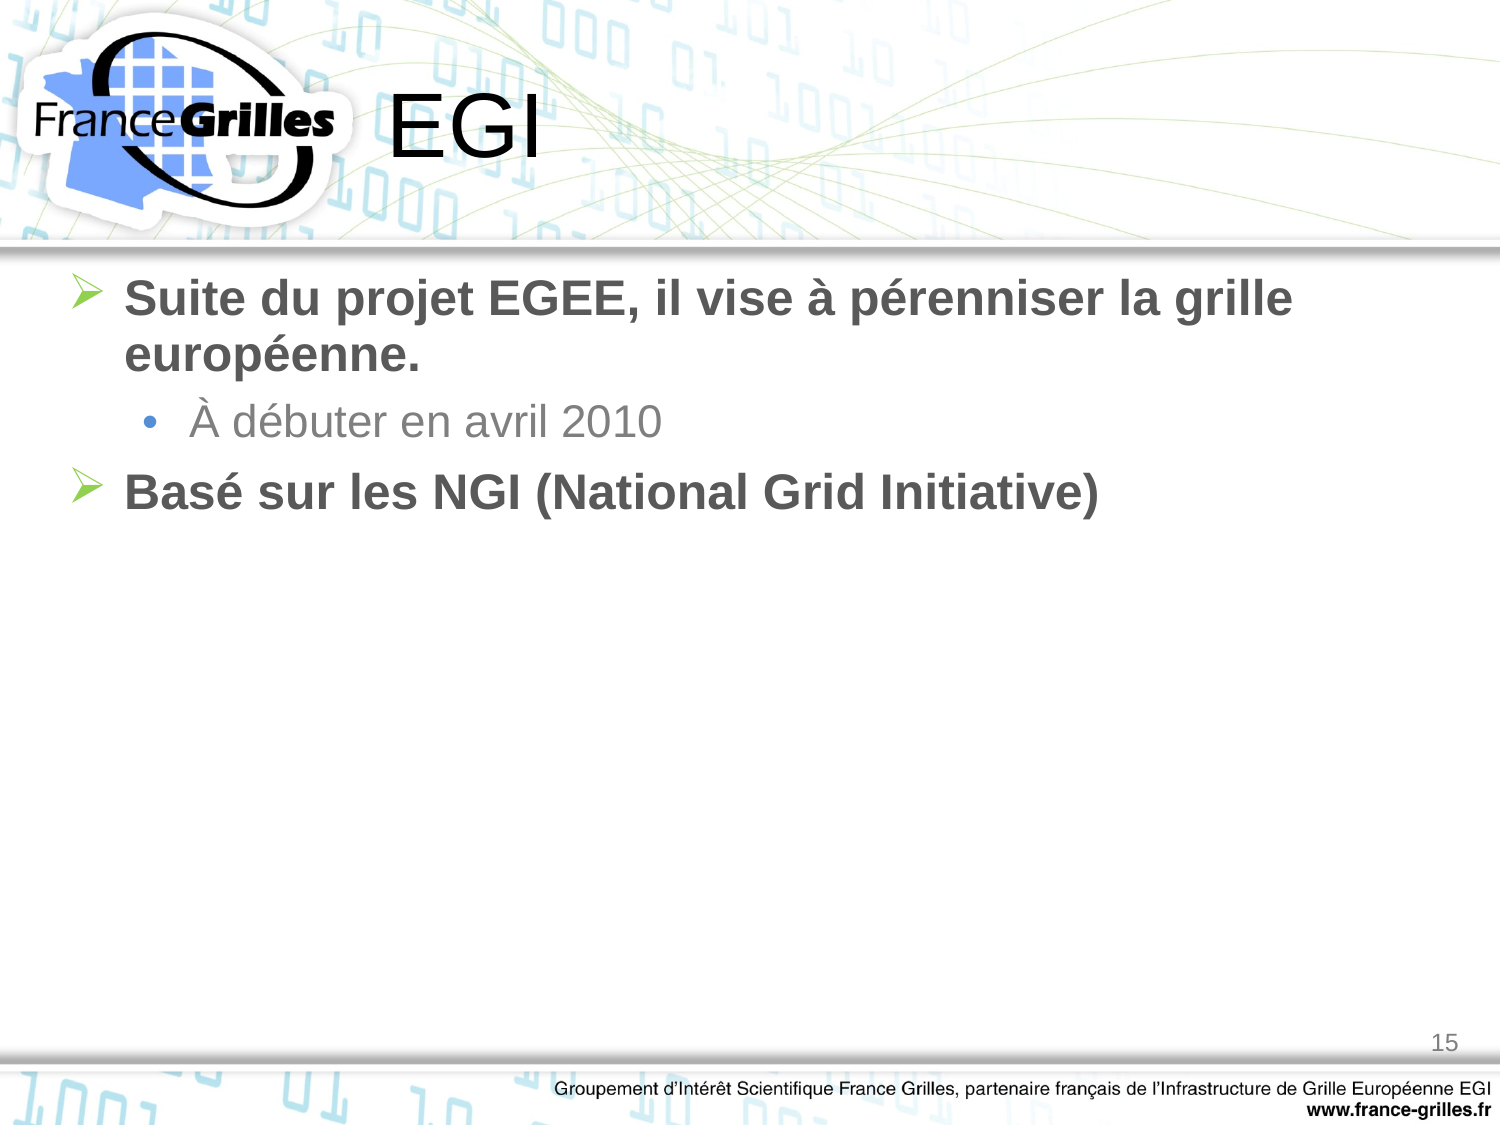

# EGI
Suite du projet EGEE, il vise à pérenniser la grille européenne.
À débuter en avril 2010
Basé sur les NGI (National Grid Initiative)
15
Introduction aux grilles